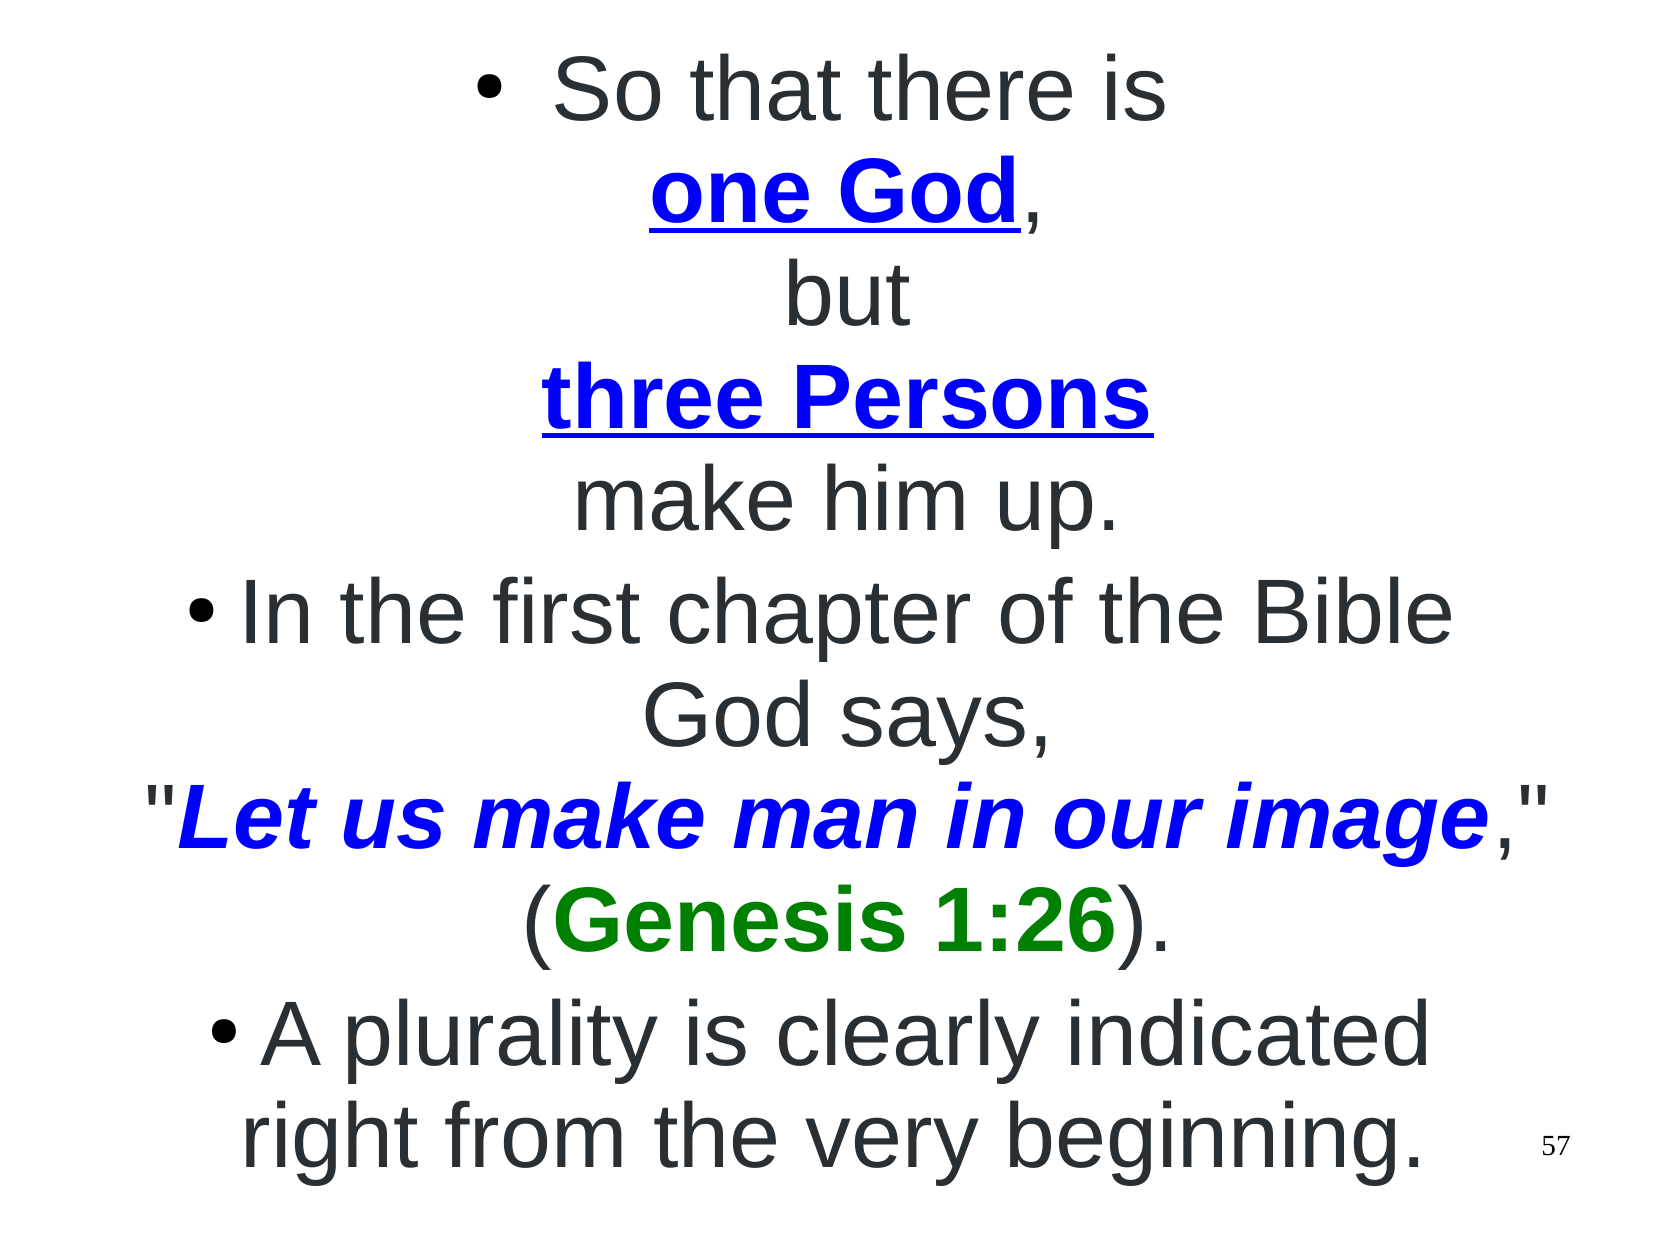

# So that there is one God, but three Persons make him up.
In the first chapter of the Bible
God says,
"Let us make man in our image,"
(Genesis 1:26).
A plurality is clearly indicated
right from the very beginning.
57